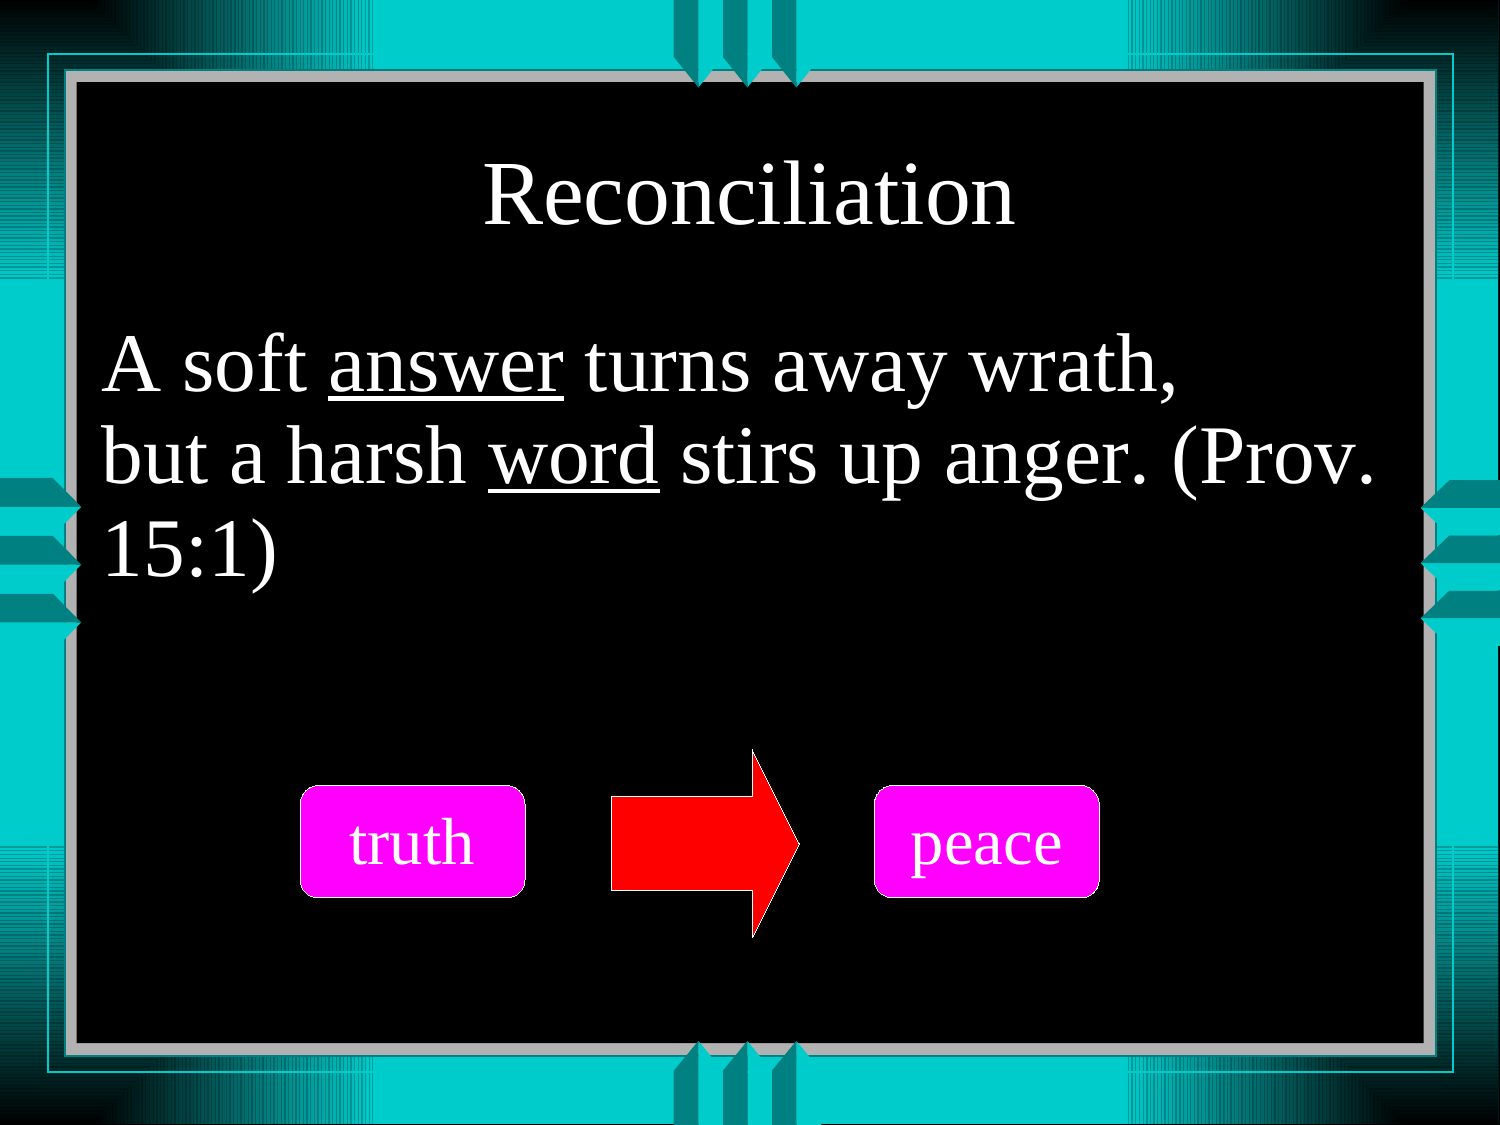

# Reconciliation
A soft answer turns away wrath,
but a harsh word stirs up anger. (Prov. 15:1)
truth
peace